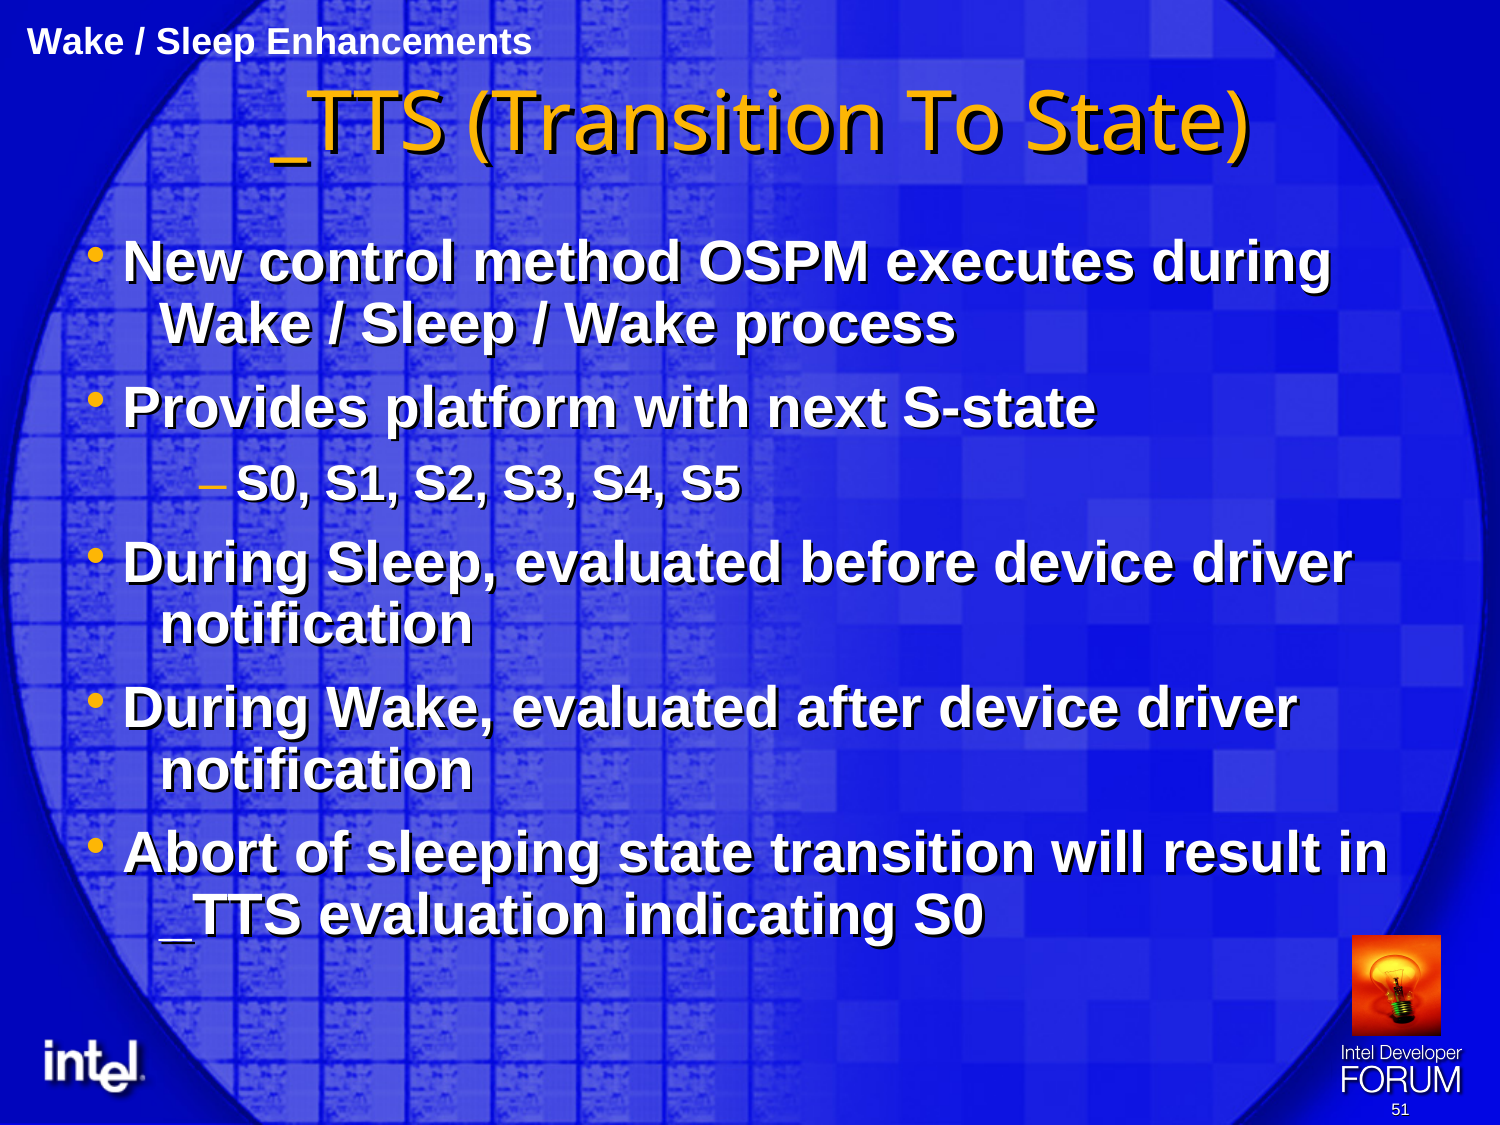

Wake / Sleep Enhancements
# _TTS (Transition To State)
New control method OSPM executes during Wake / Sleep / Wake process
Provides platform with next S-state
S0, S1, S2, S3, S4, S5
During Sleep, evaluated before device driver notification
During Wake, evaluated after device driver notification
Abort of sleeping state transition will result in _TTS evaluation indicating S0